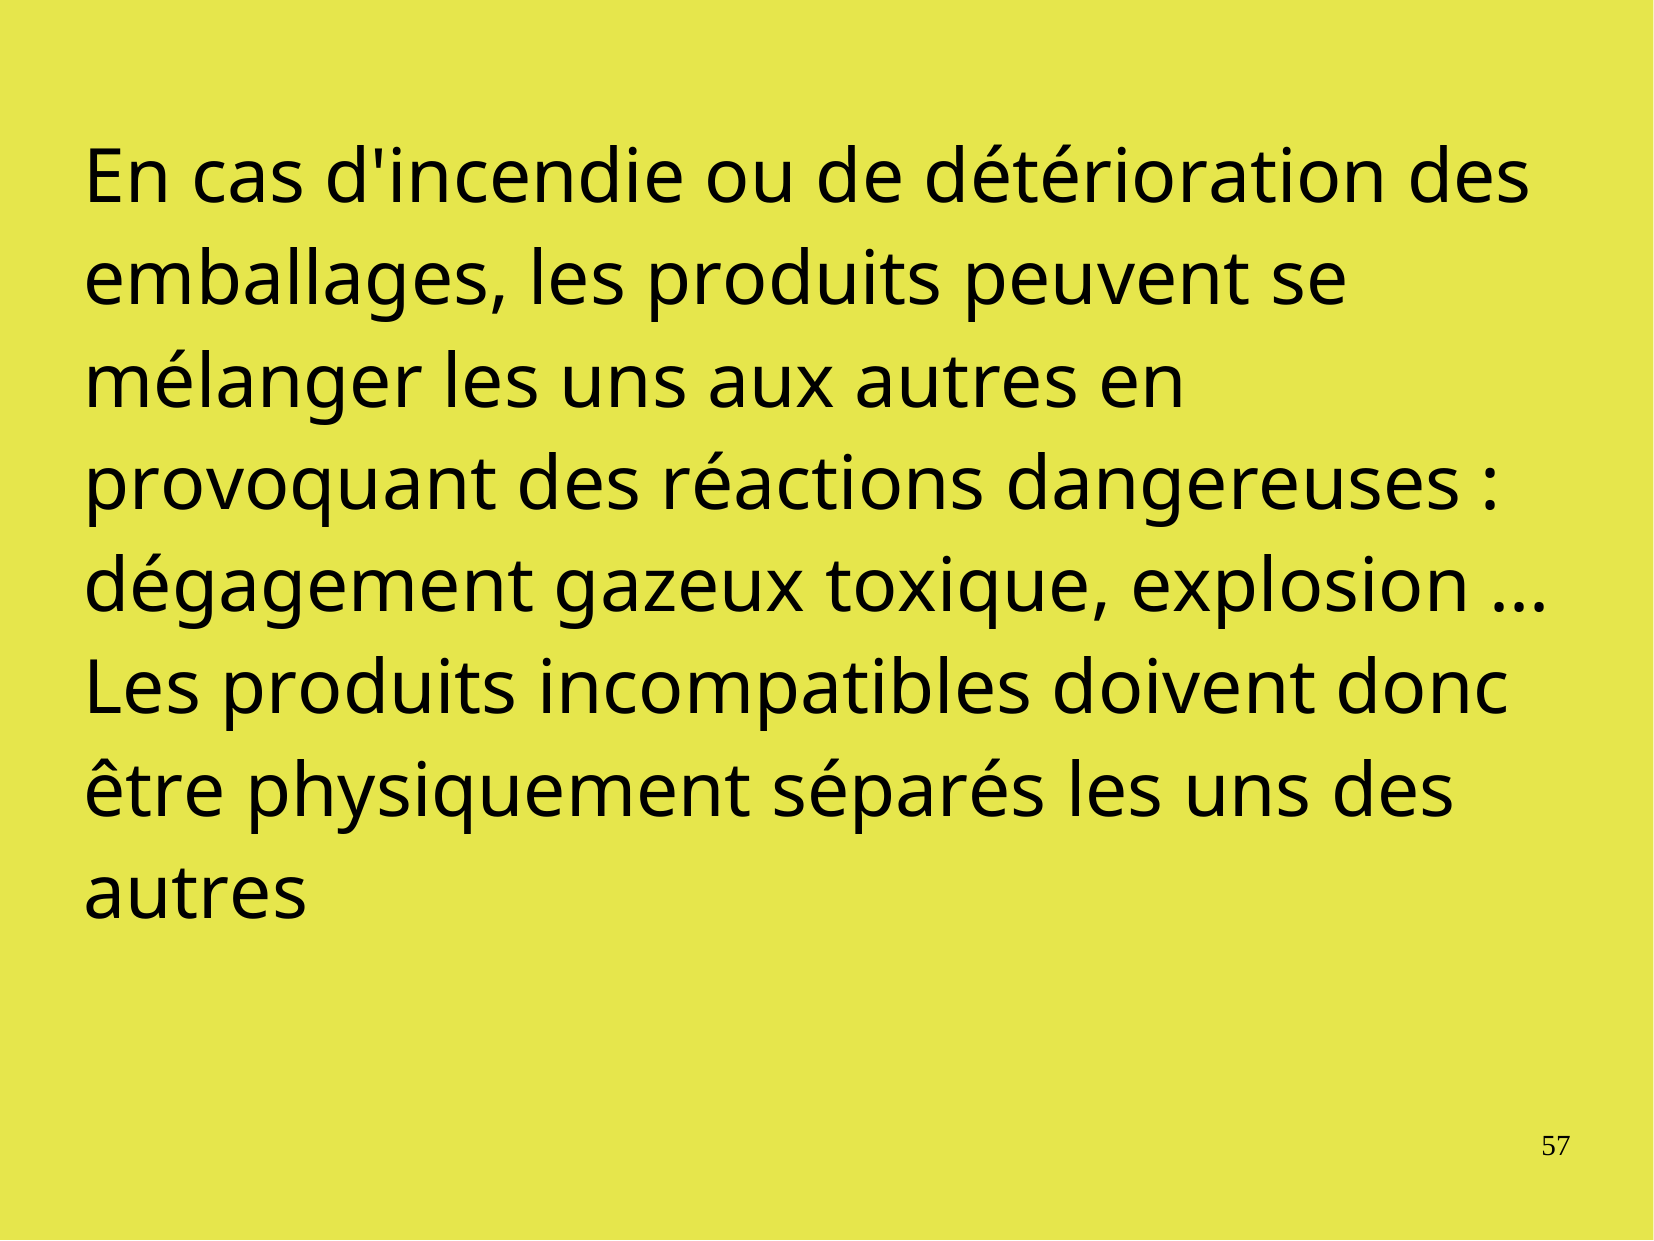

En cas d'incendie ou de détérioration des emballages, les produits peuvent se mélanger les uns aux autres en provoquant des réactions dangereuses : dégagement gazeux toxique, explosion ...
Les produits incompatibles doivent donc être physiquement séparés les uns des autres
57